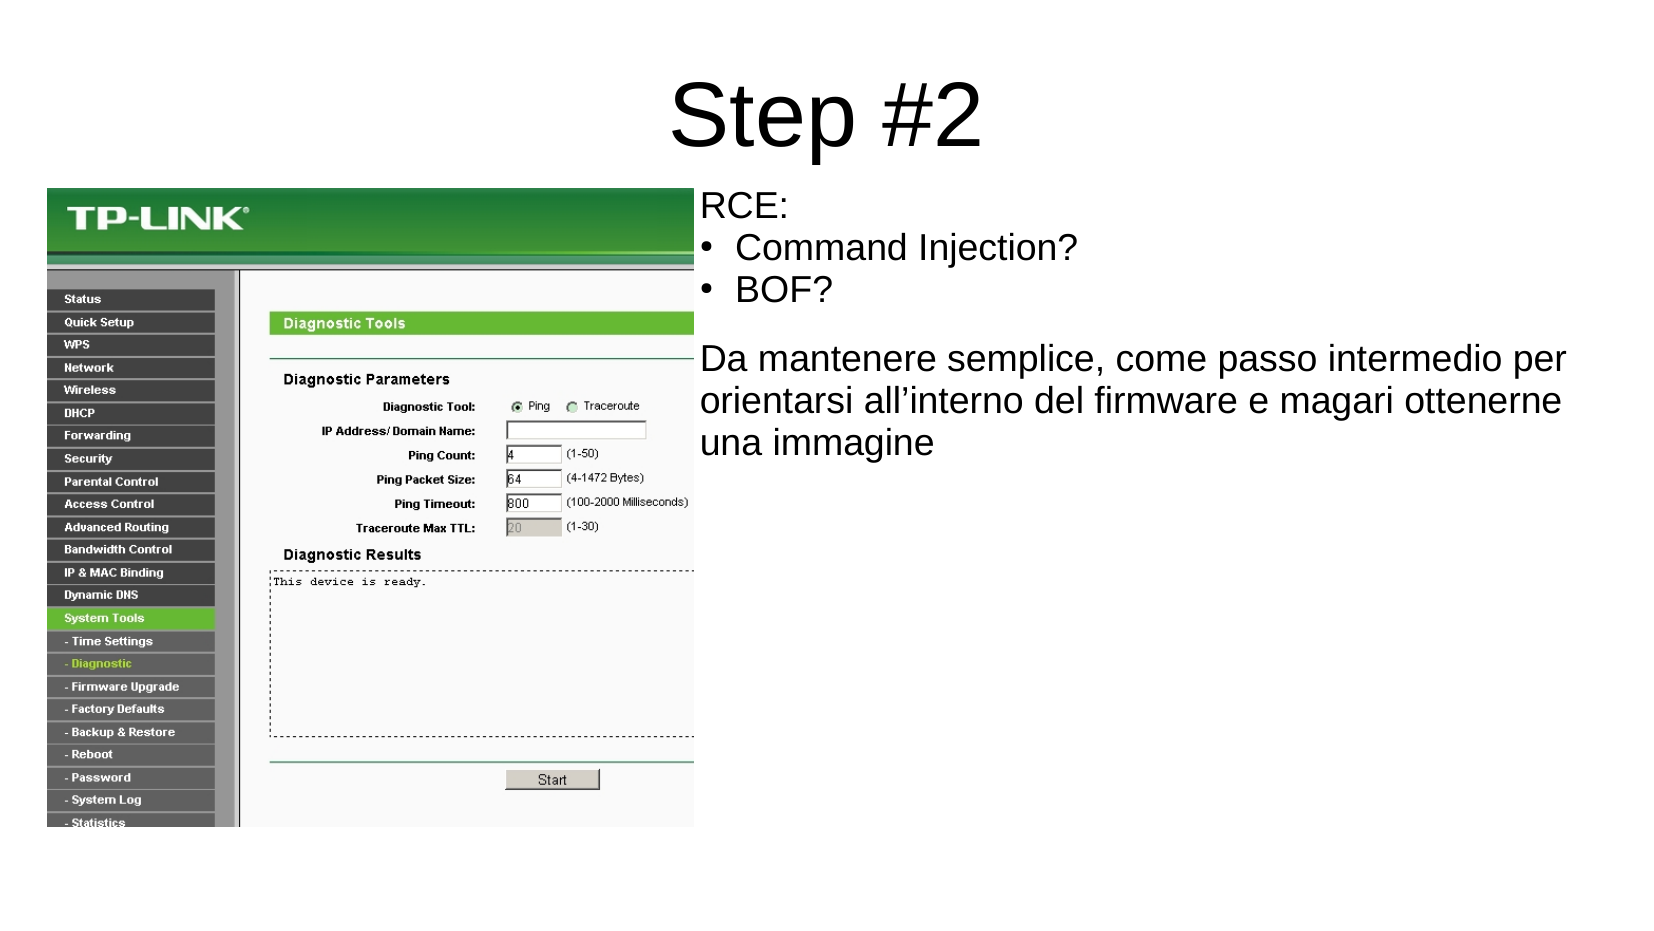

# Step #2
RCE:
Command Injection?
BOF?
Da mantenere semplice, come passo intermedio per orientarsi all’interno del firmware e magari ottenerne una immagine